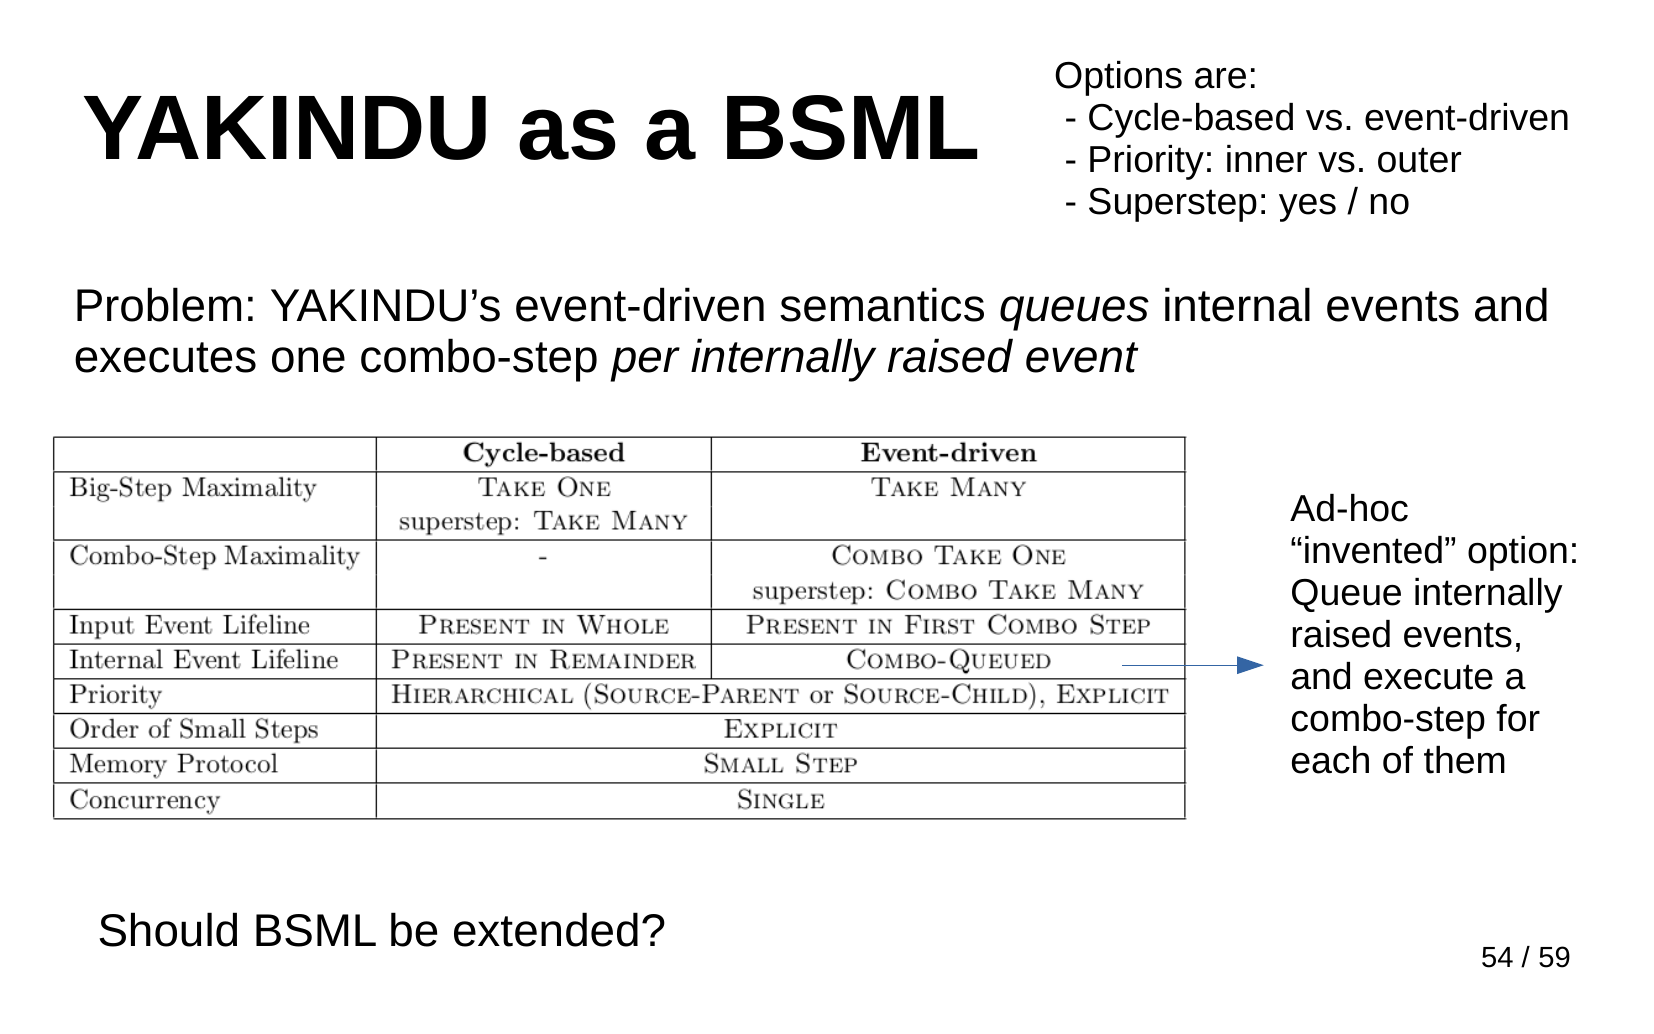

# YAKINDU as a BSML
Options are:
 - Cycle-based vs. event-driven
 - Priority: inner vs. outer
 - Superstep: yes / no
Problem: YAKINDU’s event-driven semantics queues internal events and executes one combo-step per internally raised event
Ad-hoc “invented” option:
Queue internally raised events, and execute a combo-step for each of them
Should BSML be extended?
54